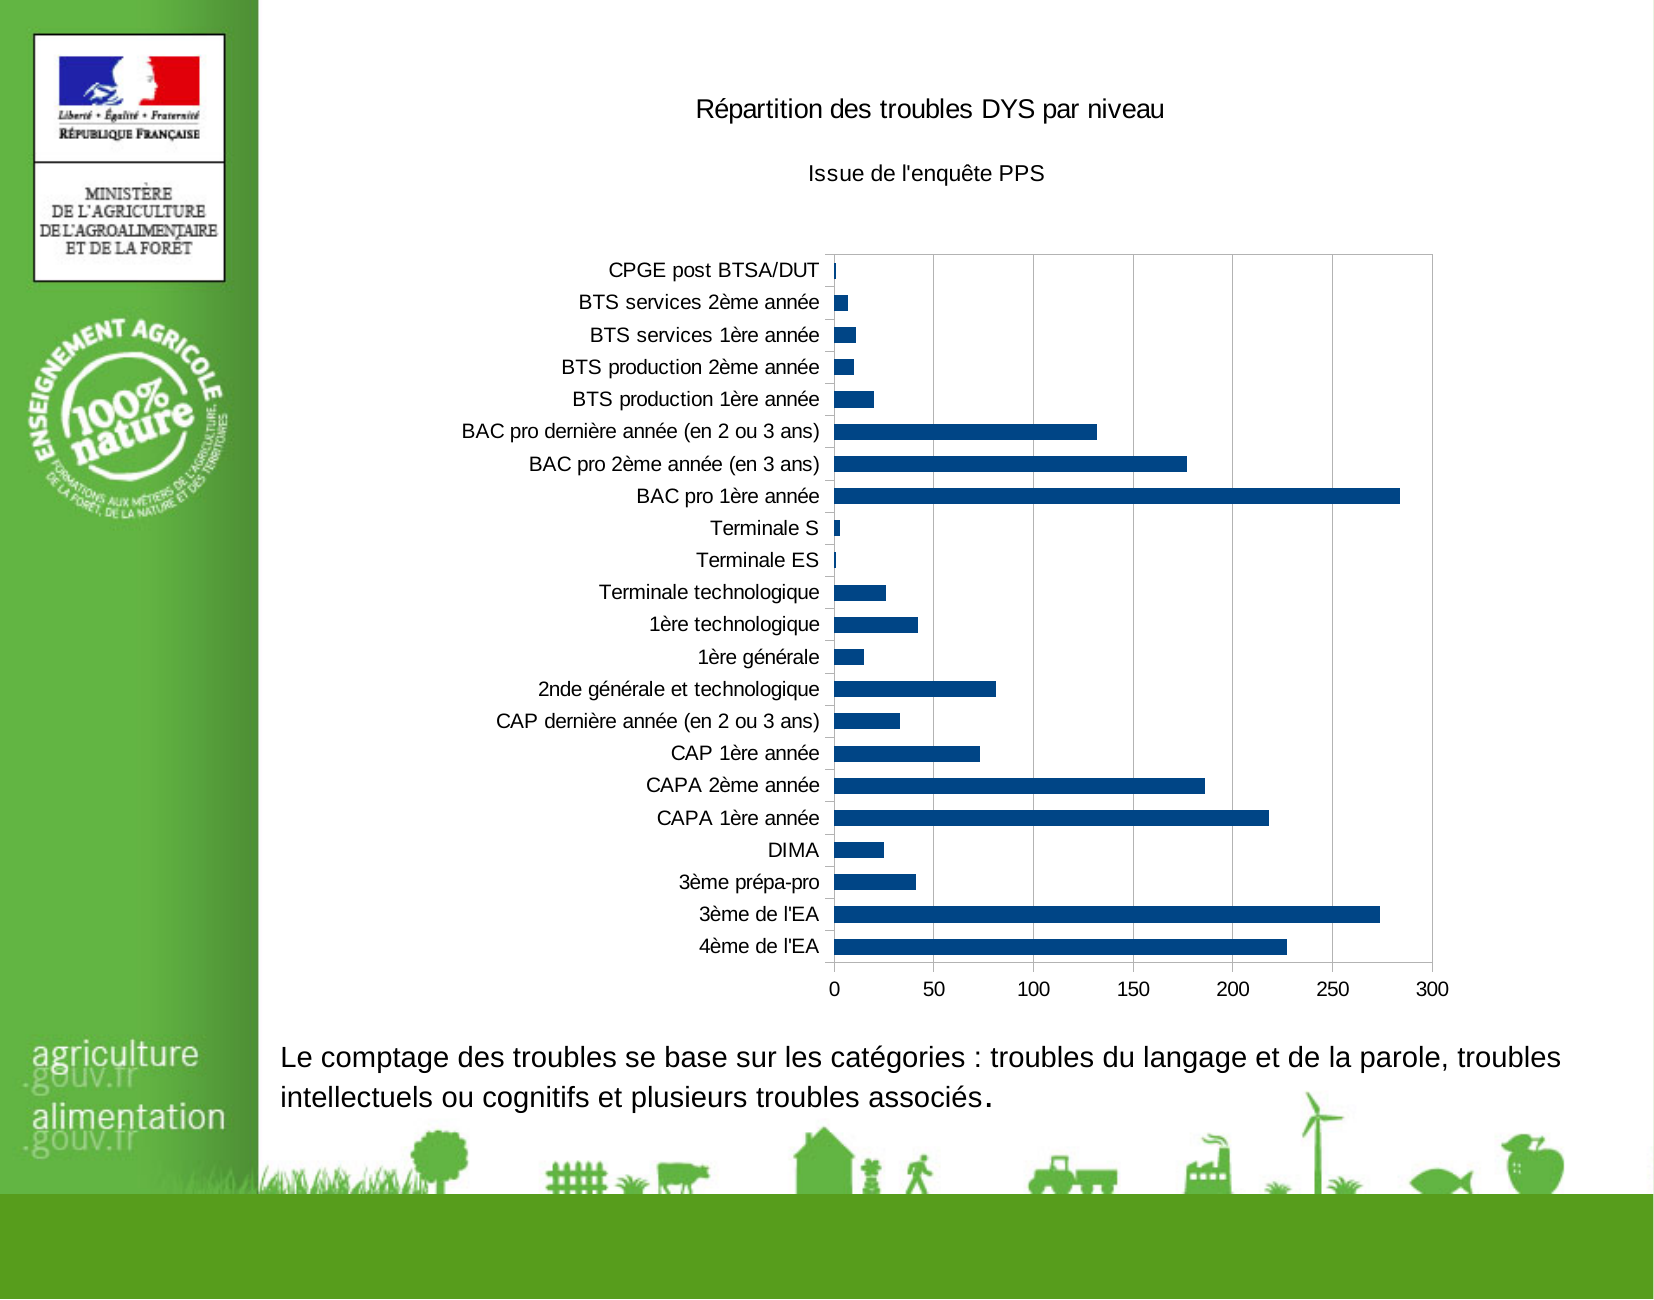

### Chart: Répartition des troubles DYS par niveau
Issue de l'enquête PPS
| Category | Troubles DYS |
|---|---|
| 4ème de l'EA | 227.0 |
| 3ème de l'EA | 274.0 |
| 3ème prépa-pro | 41.0 |
| DIMA | 25.0 |
| CAPA 1ère année | 218.0 |
| CAPA 2ème année | 186.0 |
| CAP 1ère année | 73.0 |
| CAP dernière année (en 2 ou 3 ans) | 33.0 |
| 2nde générale et technologique | 81.0 |
| 1ère générale | 15.0 |
| 1ère technologique | 42.0 |
| Terminale technologique | 26.0 |
| Terminale ES | 1.0 |
| Terminale S | 3.0 |
| BAC pro 1ère année | 284.0 |
| BAC pro 2ème année (en 3 ans) | 177.0 |
| BAC pro dernière année (en 2 ou 3 ans) | 132.0 |
| BTS production 1ère année | 20.0 |
| BTS production 2ème année | 10.0 |
| BTS services 1ère année | 11.0 |
| BTS services 2ème année | 7.0 |
| CPGE post BTSA/DUT | 1.0 |Le comptage des troubles se base sur les catégories : troubles du langage et de la parole, troubles intellectuels ou cognitifs et plusieurs troubles associés.